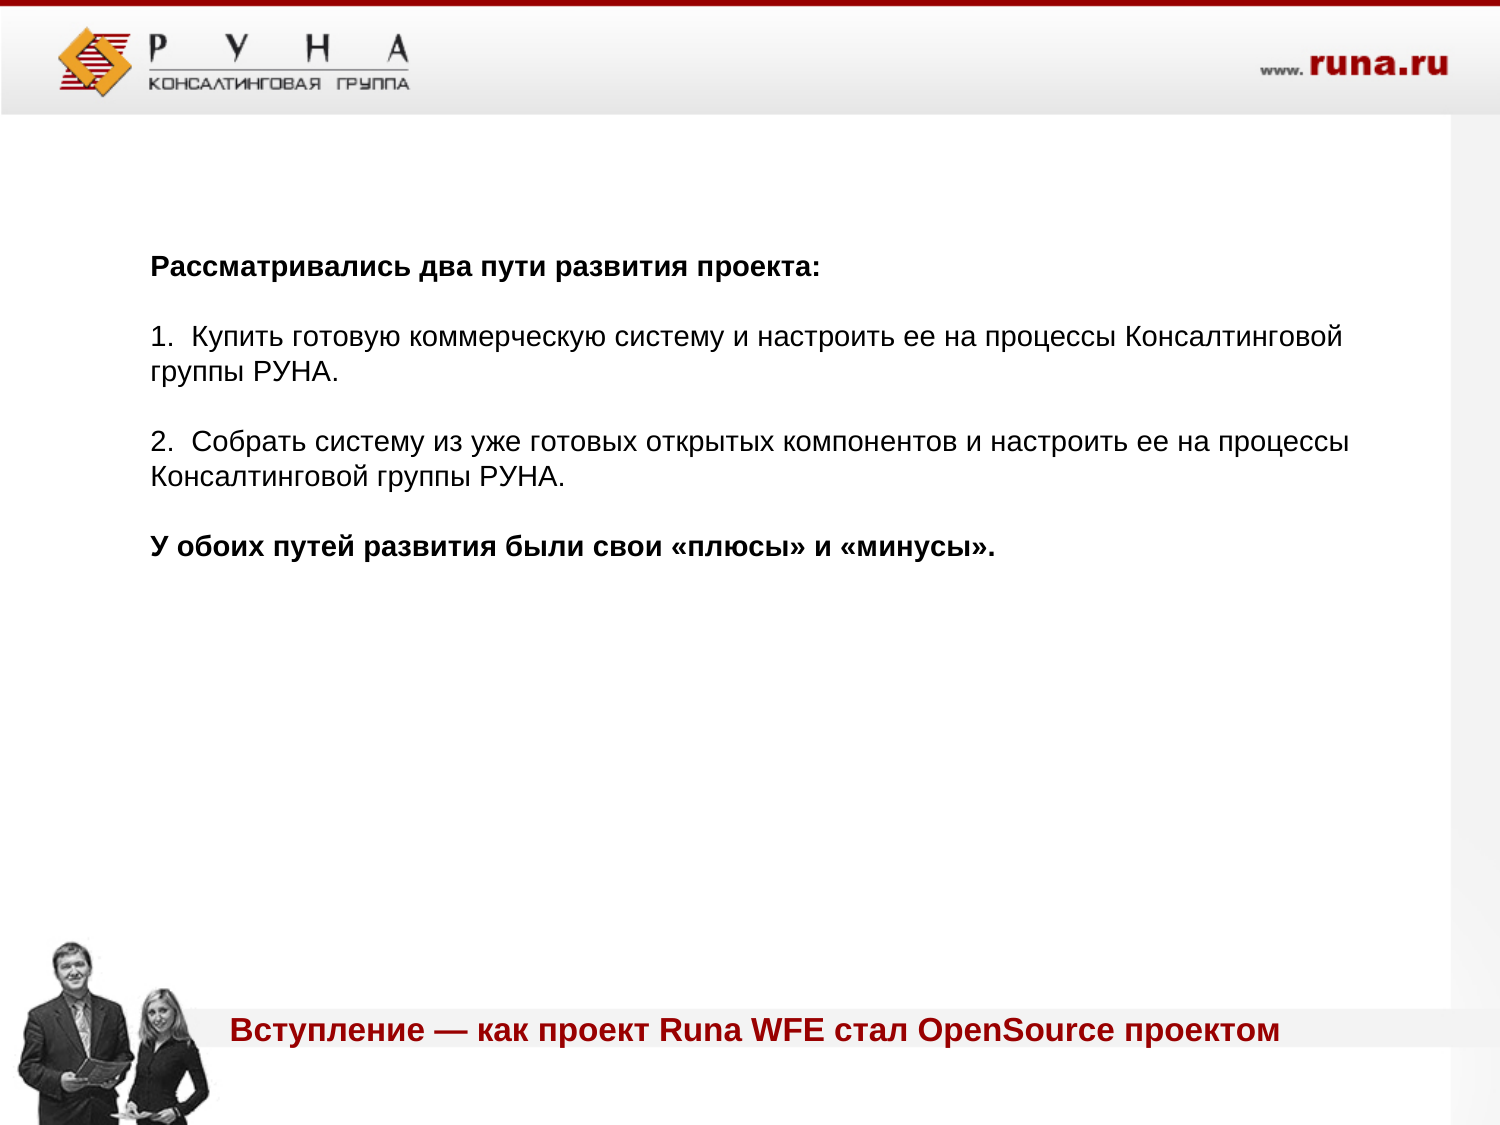

Рассматривались два пути развития проекта:
1. Купить готовую коммерческую систему и настроить ее на процессы Консалтинговой группы РУНА.
2. Собрать систему из уже готовых открытых компонентов и настроить ее на процессы Консалтинговой группы РУНА.
У обоих путей развития были свои «плюсы» и «минусы».
Вступление — как проект Runa WFE стал OpenSource проектом